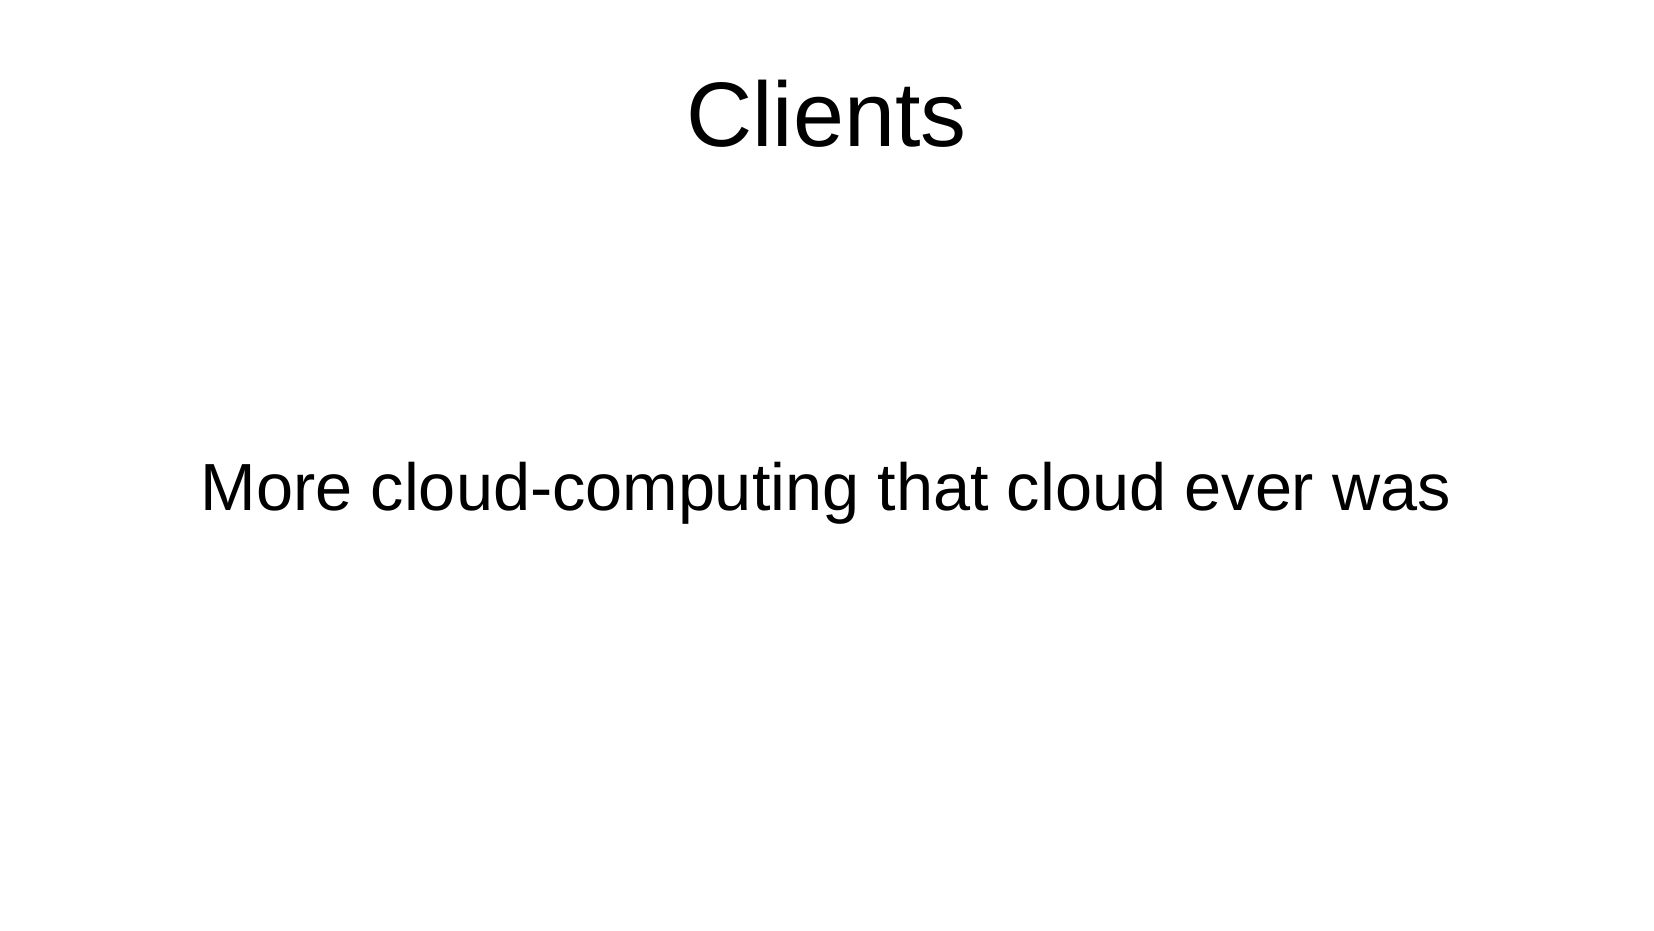

# Clients
More cloud-computing that cloud ever was